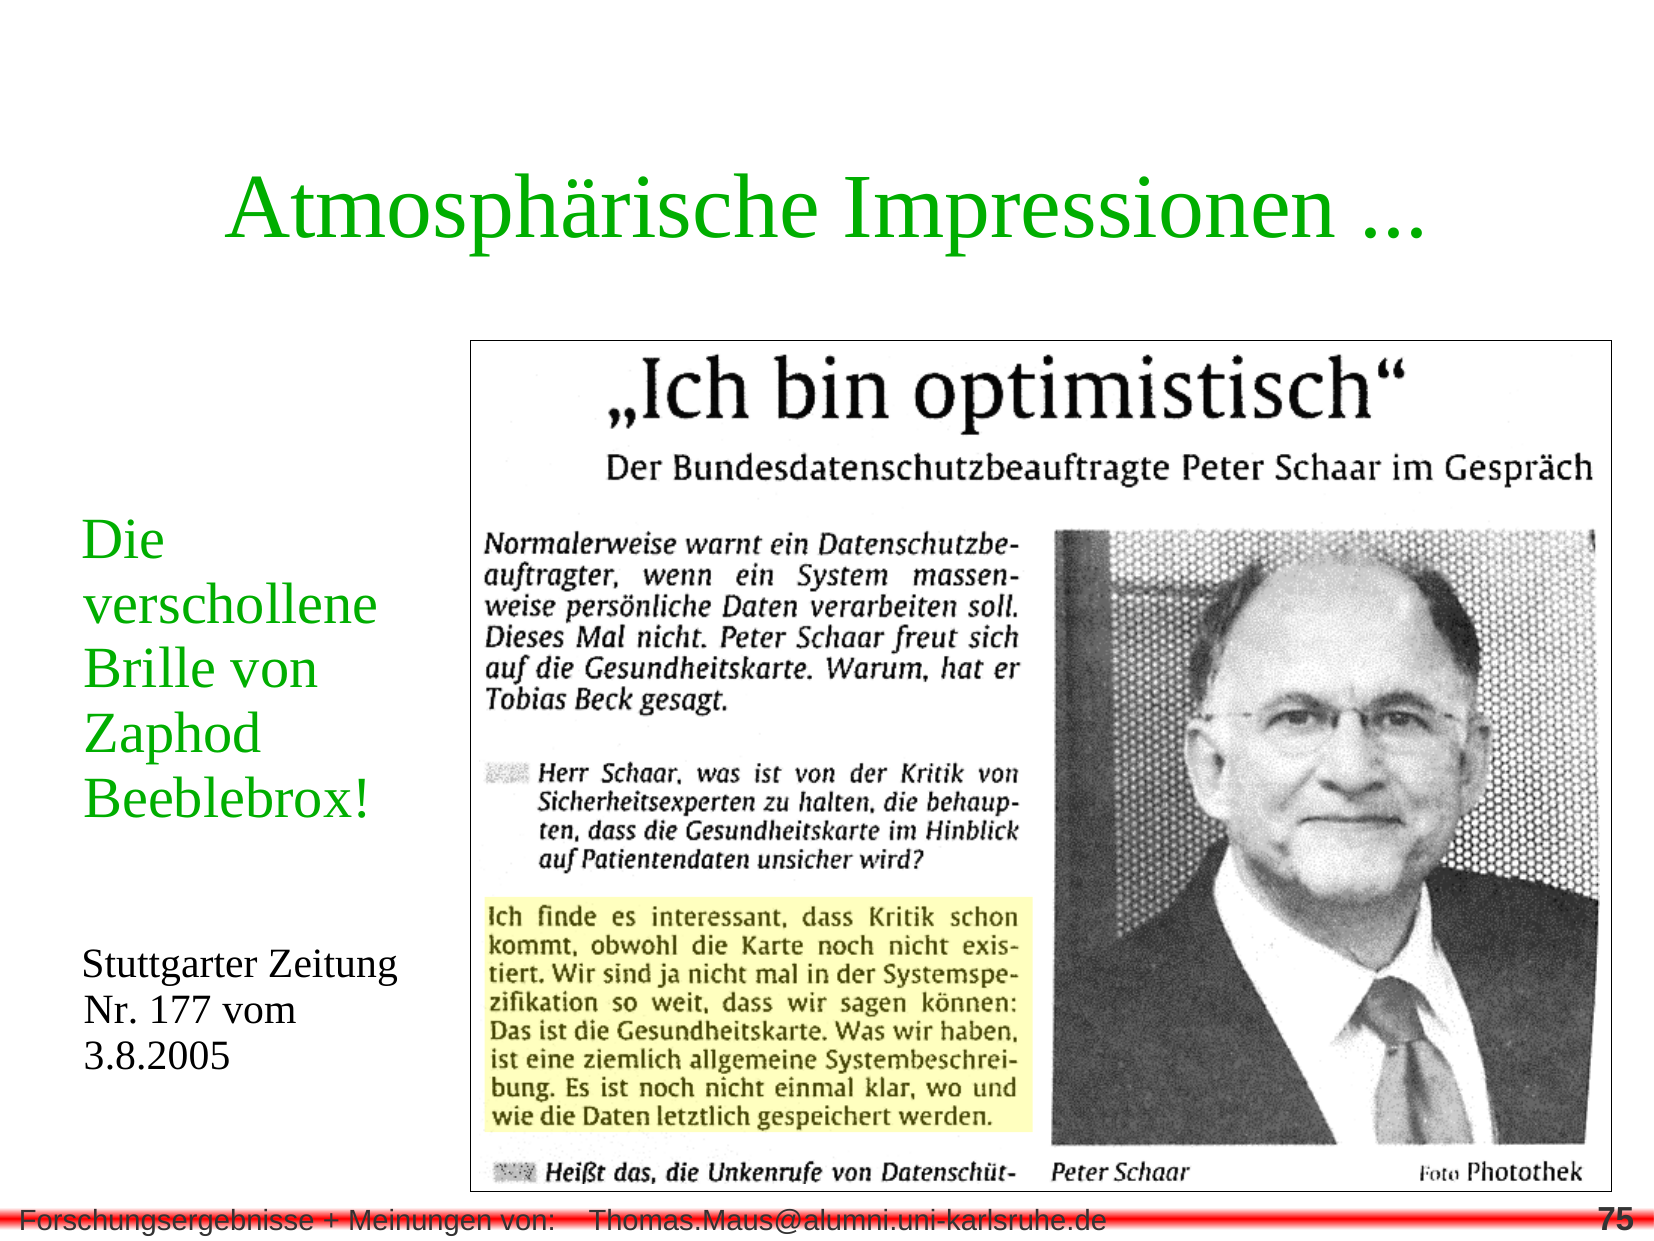

# Atmosphärische Impressionen ...
Die verschollene Brille von Zaphod Beeblebrox!
Stuttgarter Zeitung Nr. 177 vom 3.8.2005